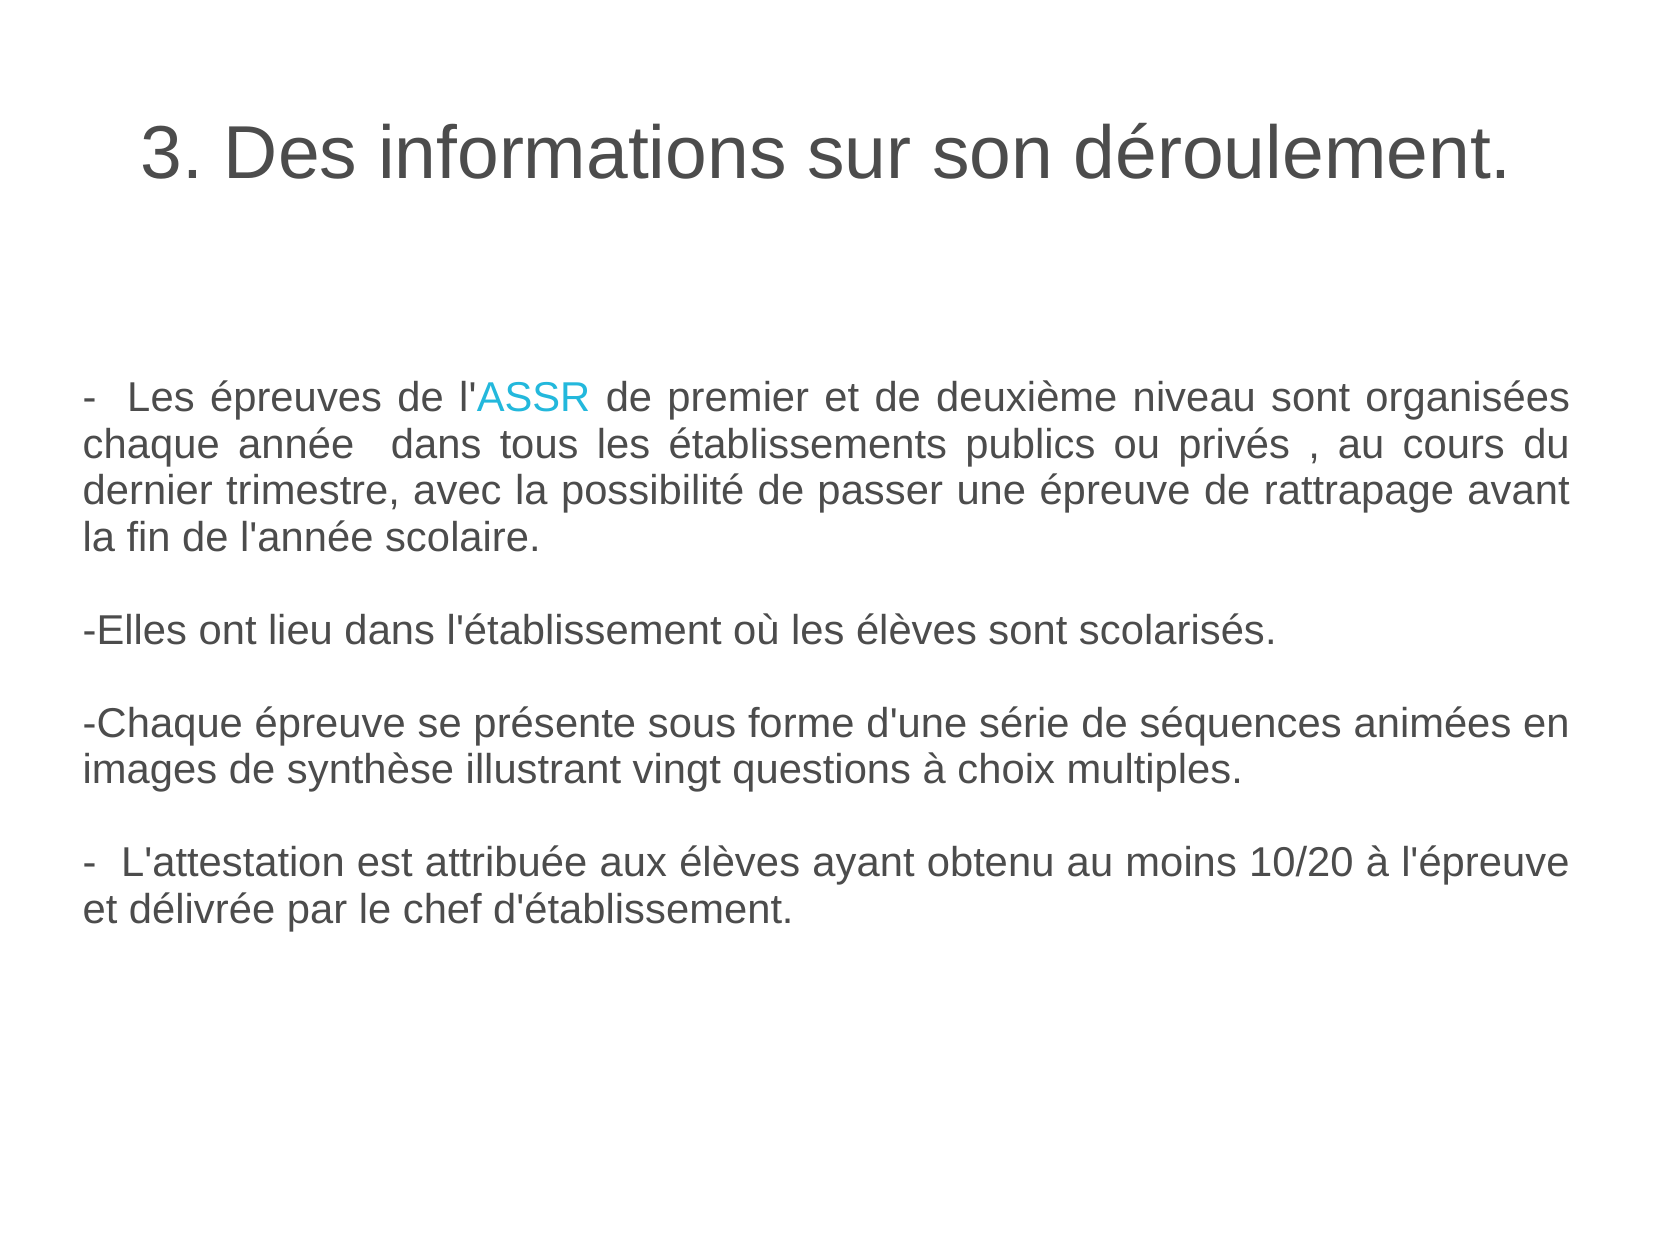

# 3. Des informations sur son déroulement.
- Les épreuves de l'ASSR de premier et de deuxième niveau sont organisées chaque année dans tous les établissements publics ou privés , au cours du dernier trimestre, avec la possibilité de passer une épreuve de rattrapage avant la fin de l'année scolaire.
-Elles ont lieu dans l'établissement où les élèves sont scolarisés.
-Chaque épreuve se présente sous forme d'une série de séquences animées en images de synthèse illustrant vingt questions à choix multiples.
- L'attestation est attribuée aux élèves ayant obtenu au moins 10/20 à l'épreuve et délivrée par le chef d'établissement.